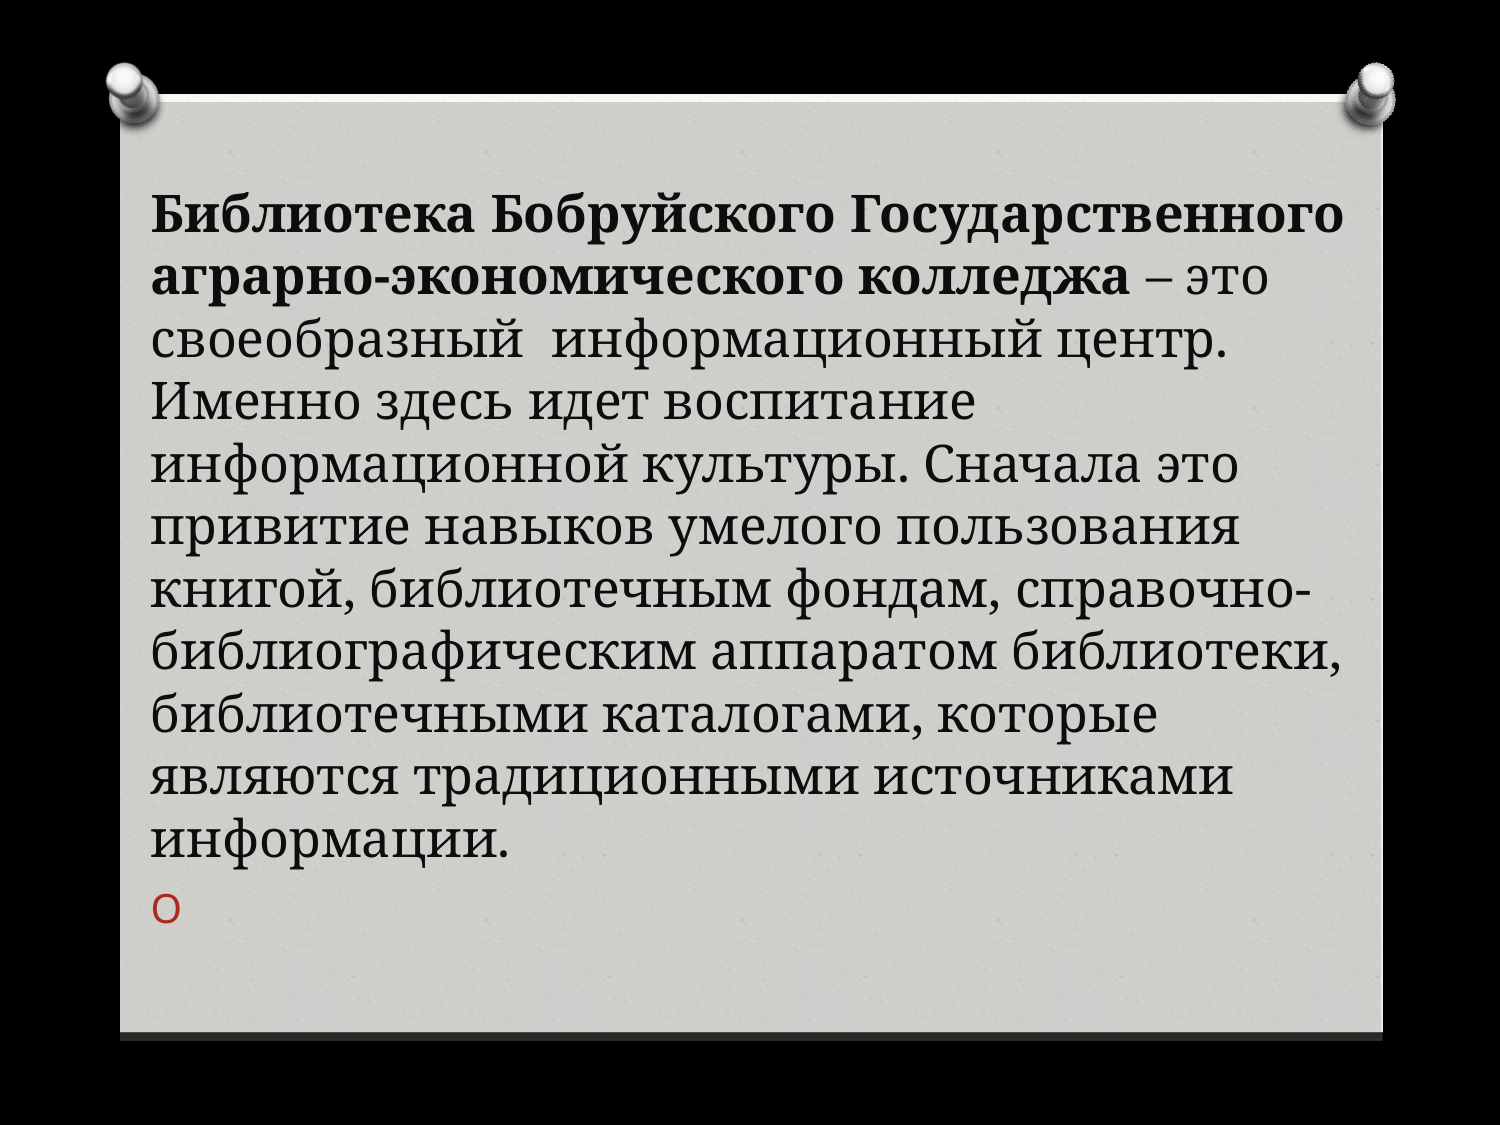

# Библиотека Бобруйского Государственного аграрно-экономического колледжа – это своеобразный информационный центр. Именно здесь идет воспитание информационной культуры. Сначала это привитие навыков умелого пользования книгой, библиотечным фондам, справочно-библиографическим аппаратом библиотеки, библиотечными каталогами, которые являются традиционными источниками информации.